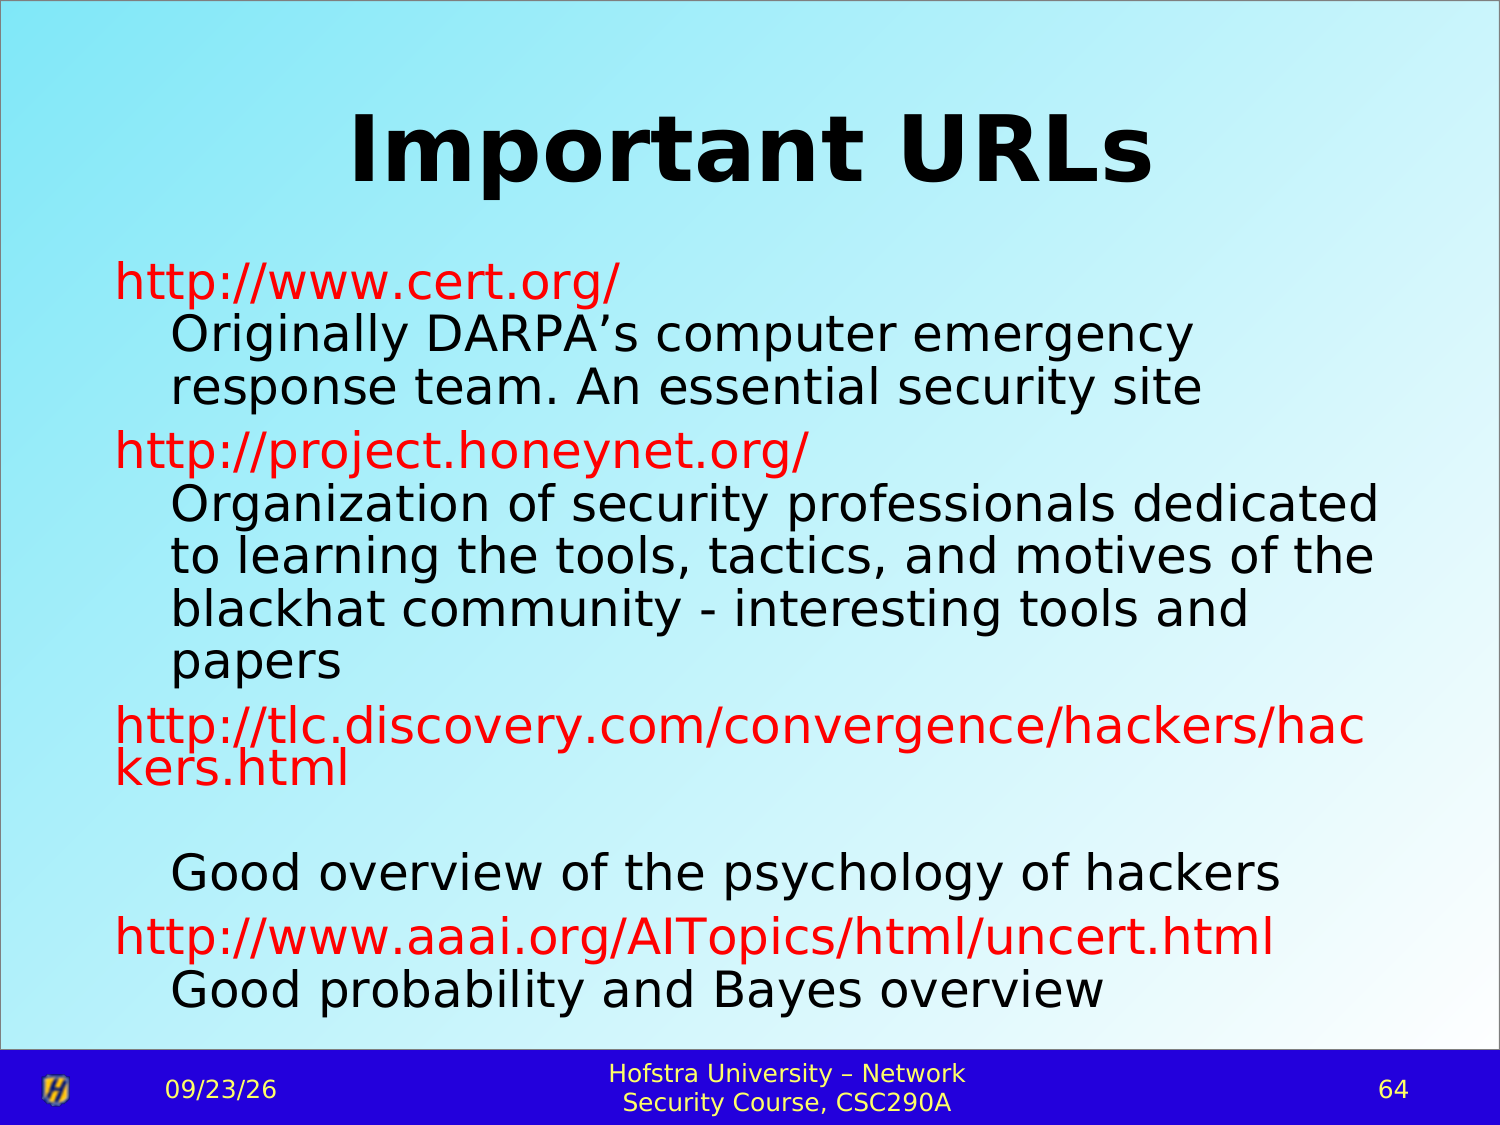

# Important URLs
http://www.cert.org/
Originally DARPA’s computer emergency response team. An essential security site
http://project.honeynet.org/
Organization of security professionals dedicated to learning the tools, tactics, and motives of the blackhat community - interesting tools and papers
http://tlc.discovery.com/convergence/hackers/hackers.html
Good overview of the psychology of hackers
http://www.aaai.org/AITopics/html/uncert.html
Good probability and Bayes overview
64